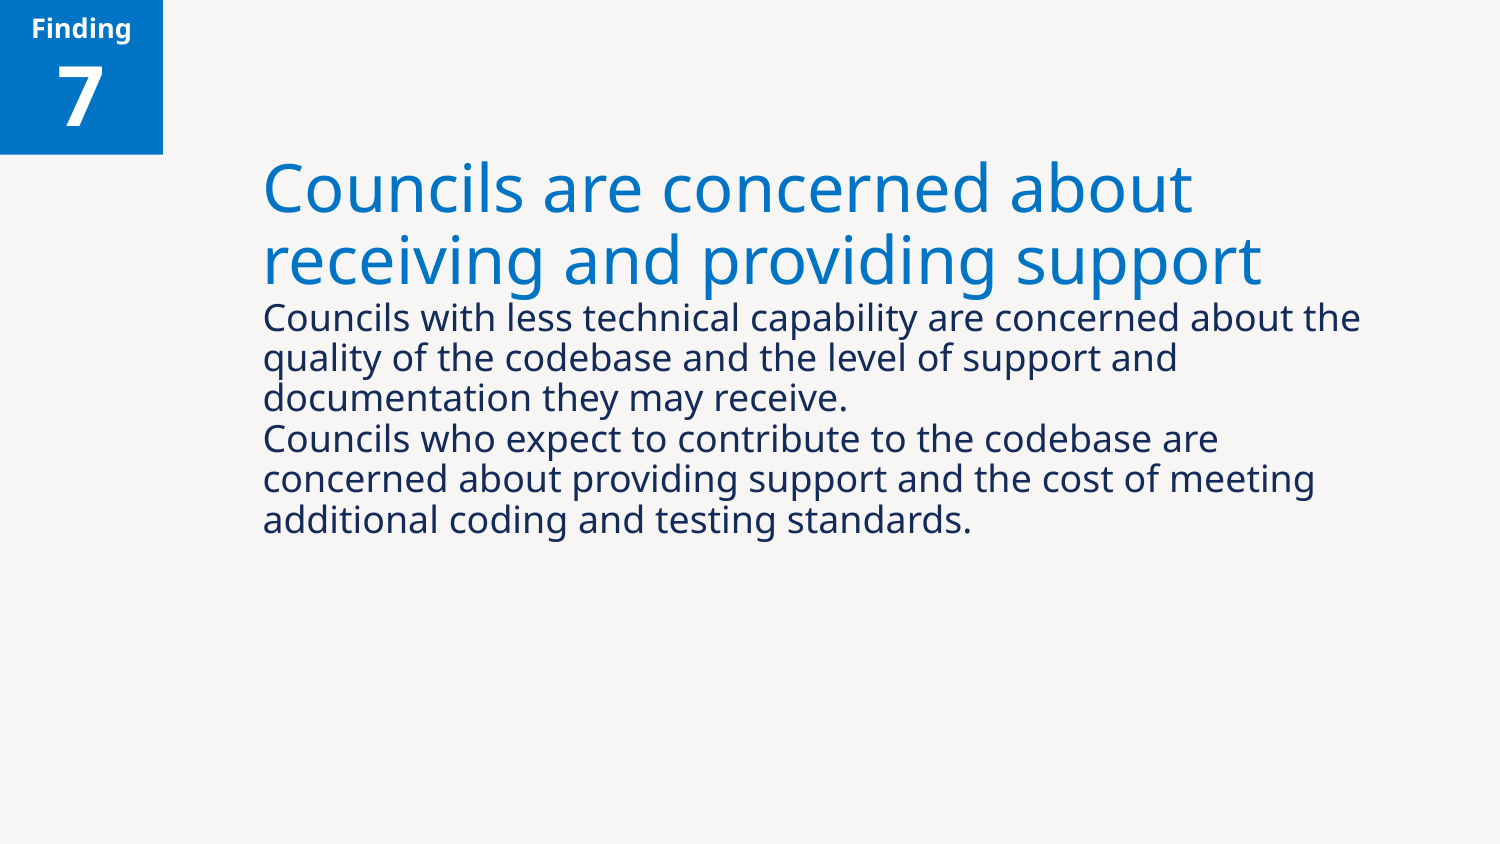

Finding
7
# Councils are concerned about receiving and providing support Councils with less technical capability are concerned about the quality of the codebase and the level of support and documentation they may receive. Councils who expect to contribute to the codebase are concerned about providing support and the cost of meeting additional coding and testing standards.